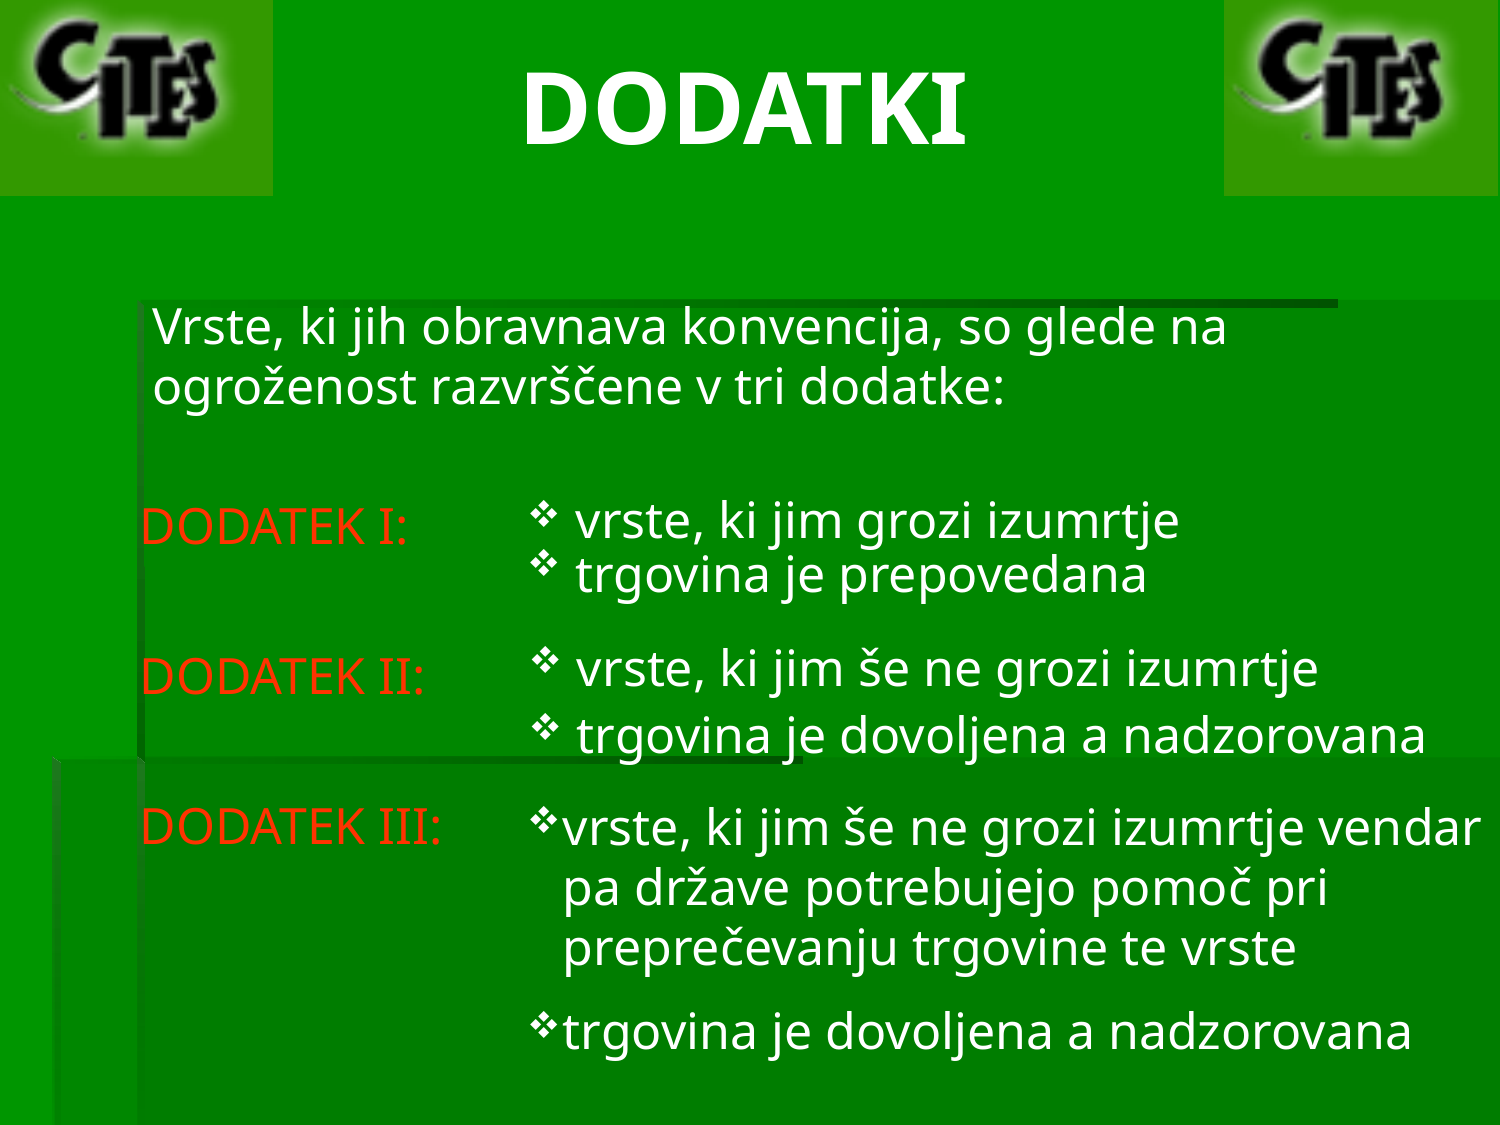

DODATKI
Vrste, ki jih obravnava konvencija, so glede na ogroženost razvrščene v tri dodatke:
DODATEK I:
 vrste, ki jim grozi izumrtje
 trgovina je prepovedana
DODATEK II:
 vrste, ki jim še ne grozi izumrtje
 trgovina je dovoljena a nadzorovana
DODATEK III:
vrste, ki jim še ne grozi izumrtje vendar pa države potrebujejo pomoč pri preprečevanju trgovine te vrste
trgovina je dovoljena a nadzorovana